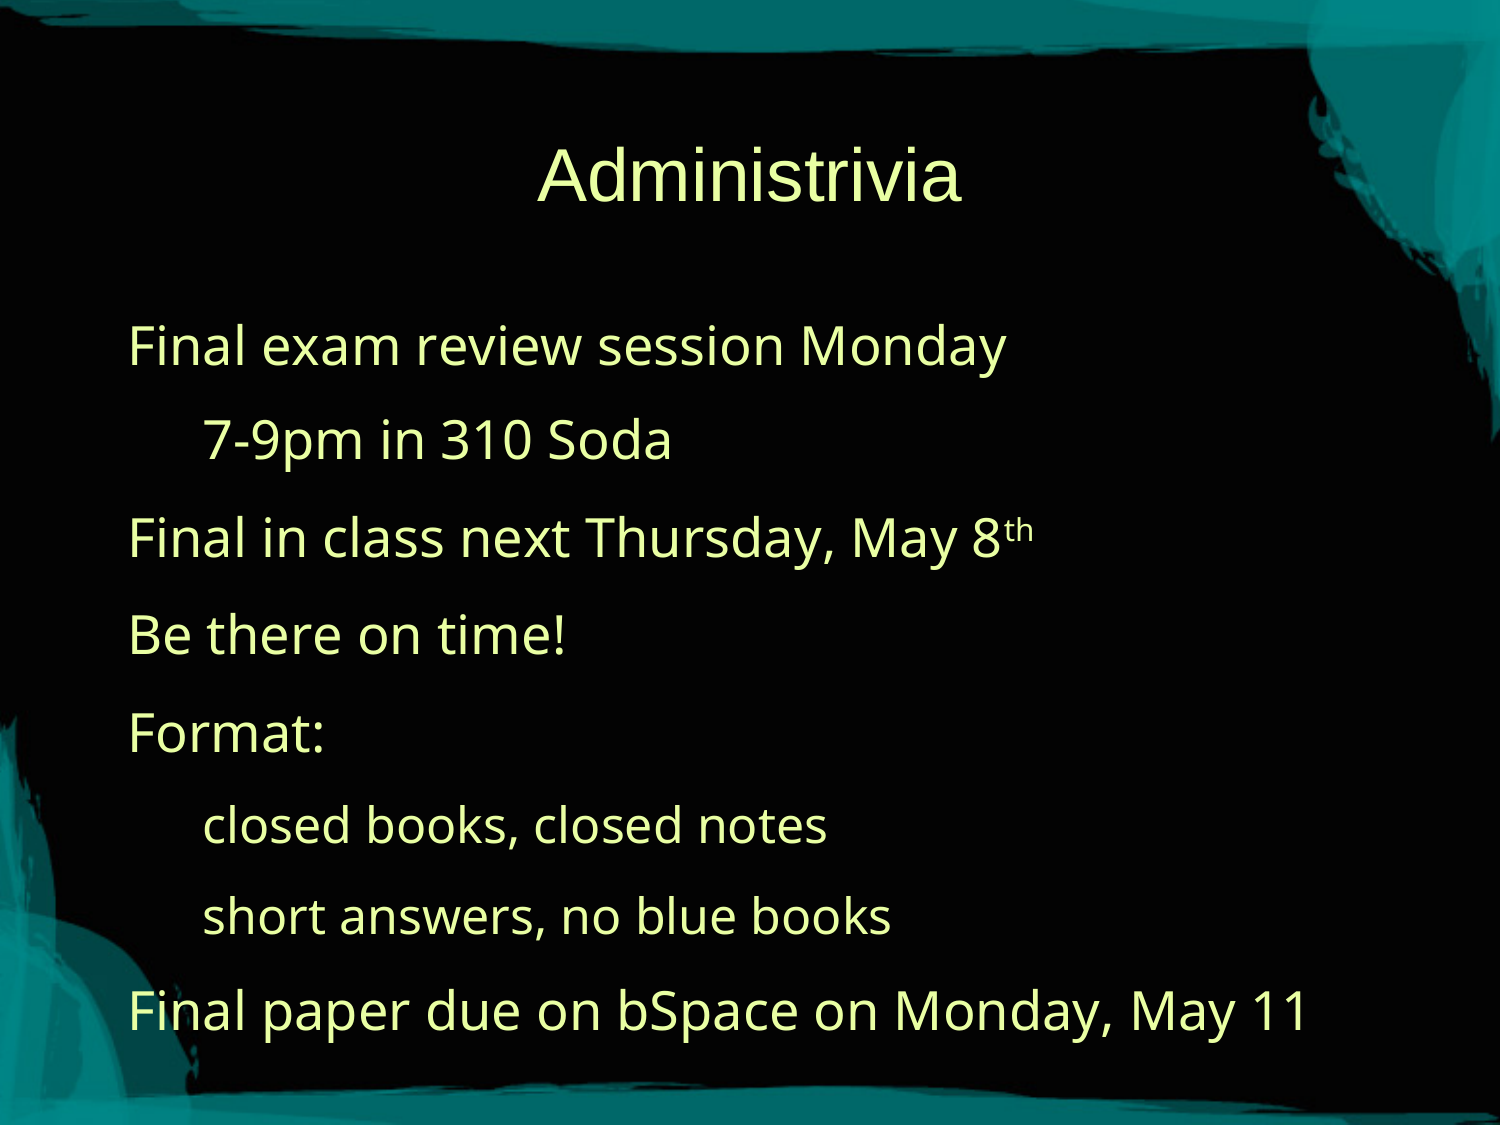

# Administrivia
Final exam review session Monday
7-9pm in 310 Soda
Final in class next Thursday, May 8th
Be there on time!
Format:
closed books, closed notes
short answers, no blue books
Final paper due on bSpace on Monday, May 11